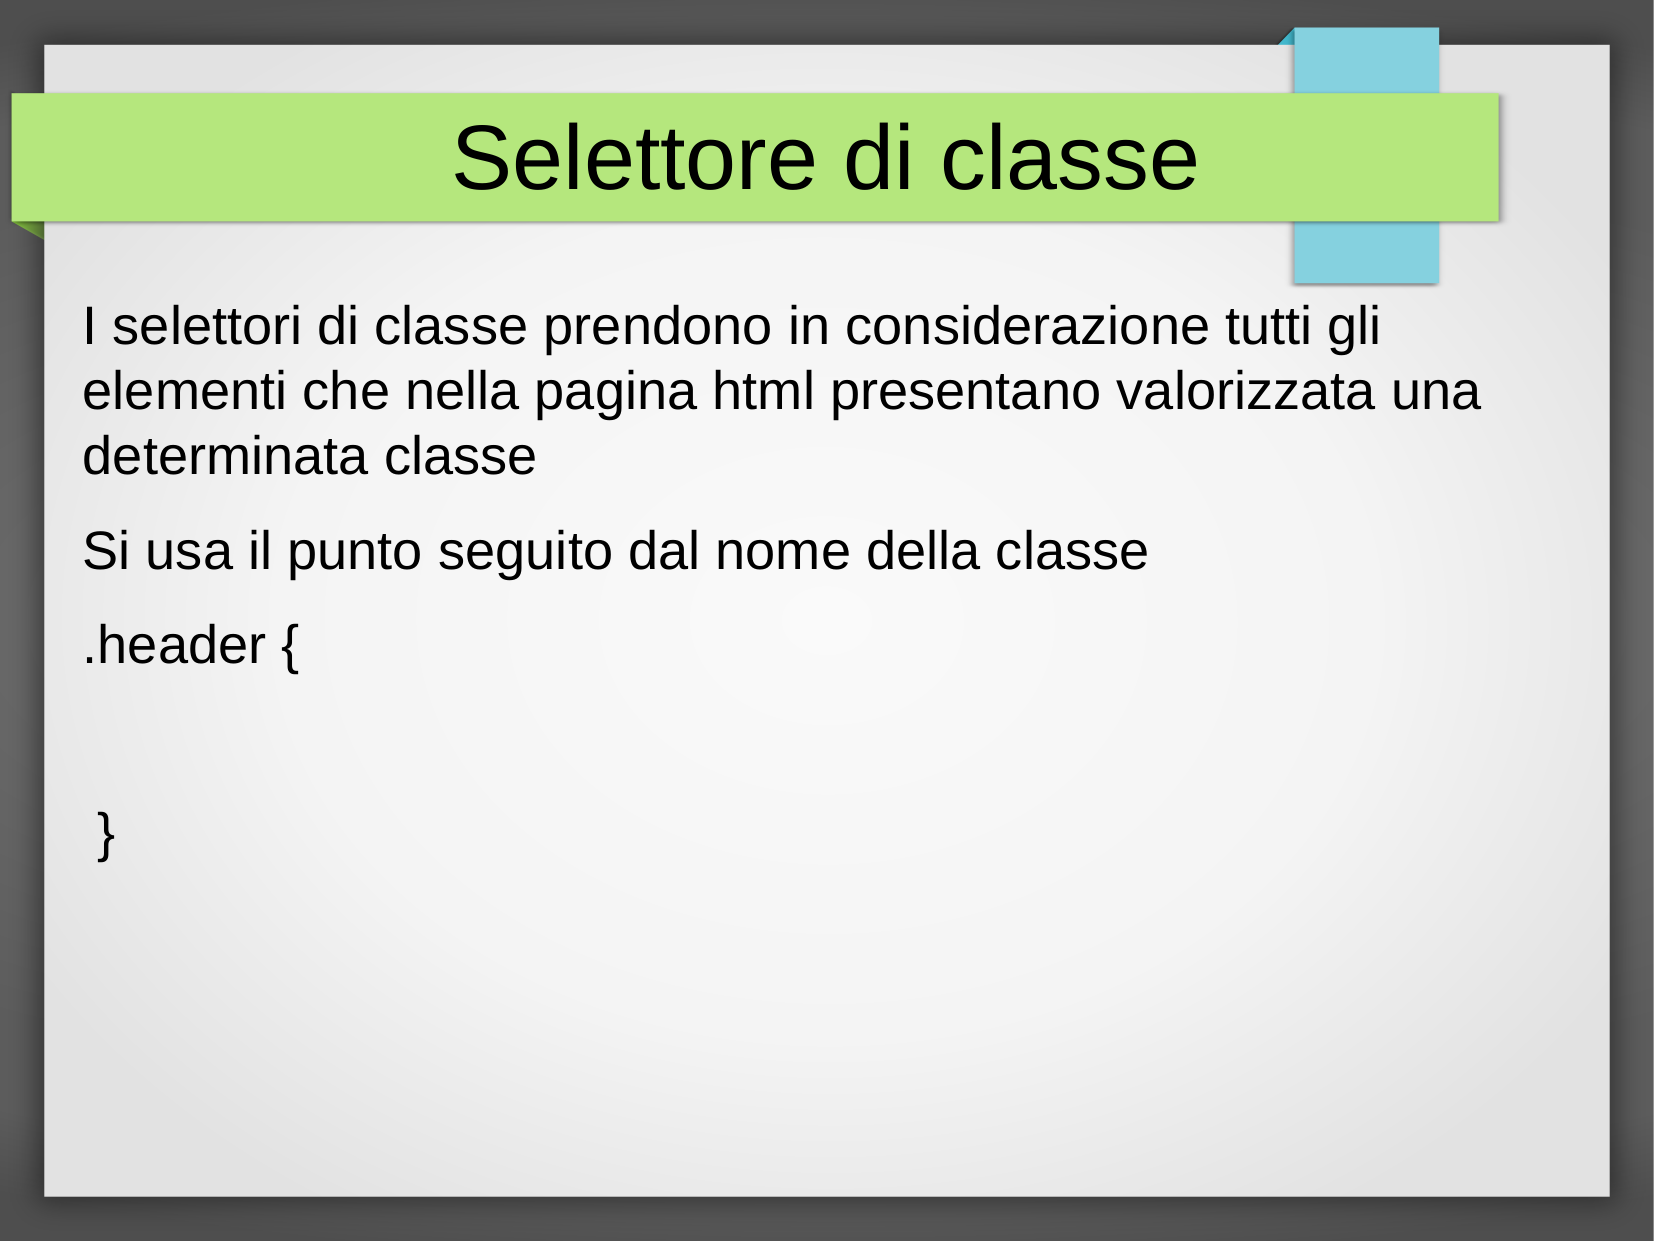

# Selettore di classe
I selettori di classe prendono in considerazione tutti gli elementi che nella pagina html presentano valorizzata una determinata classe
Si usa il punto seguito dal nome della classe
.header {
 }